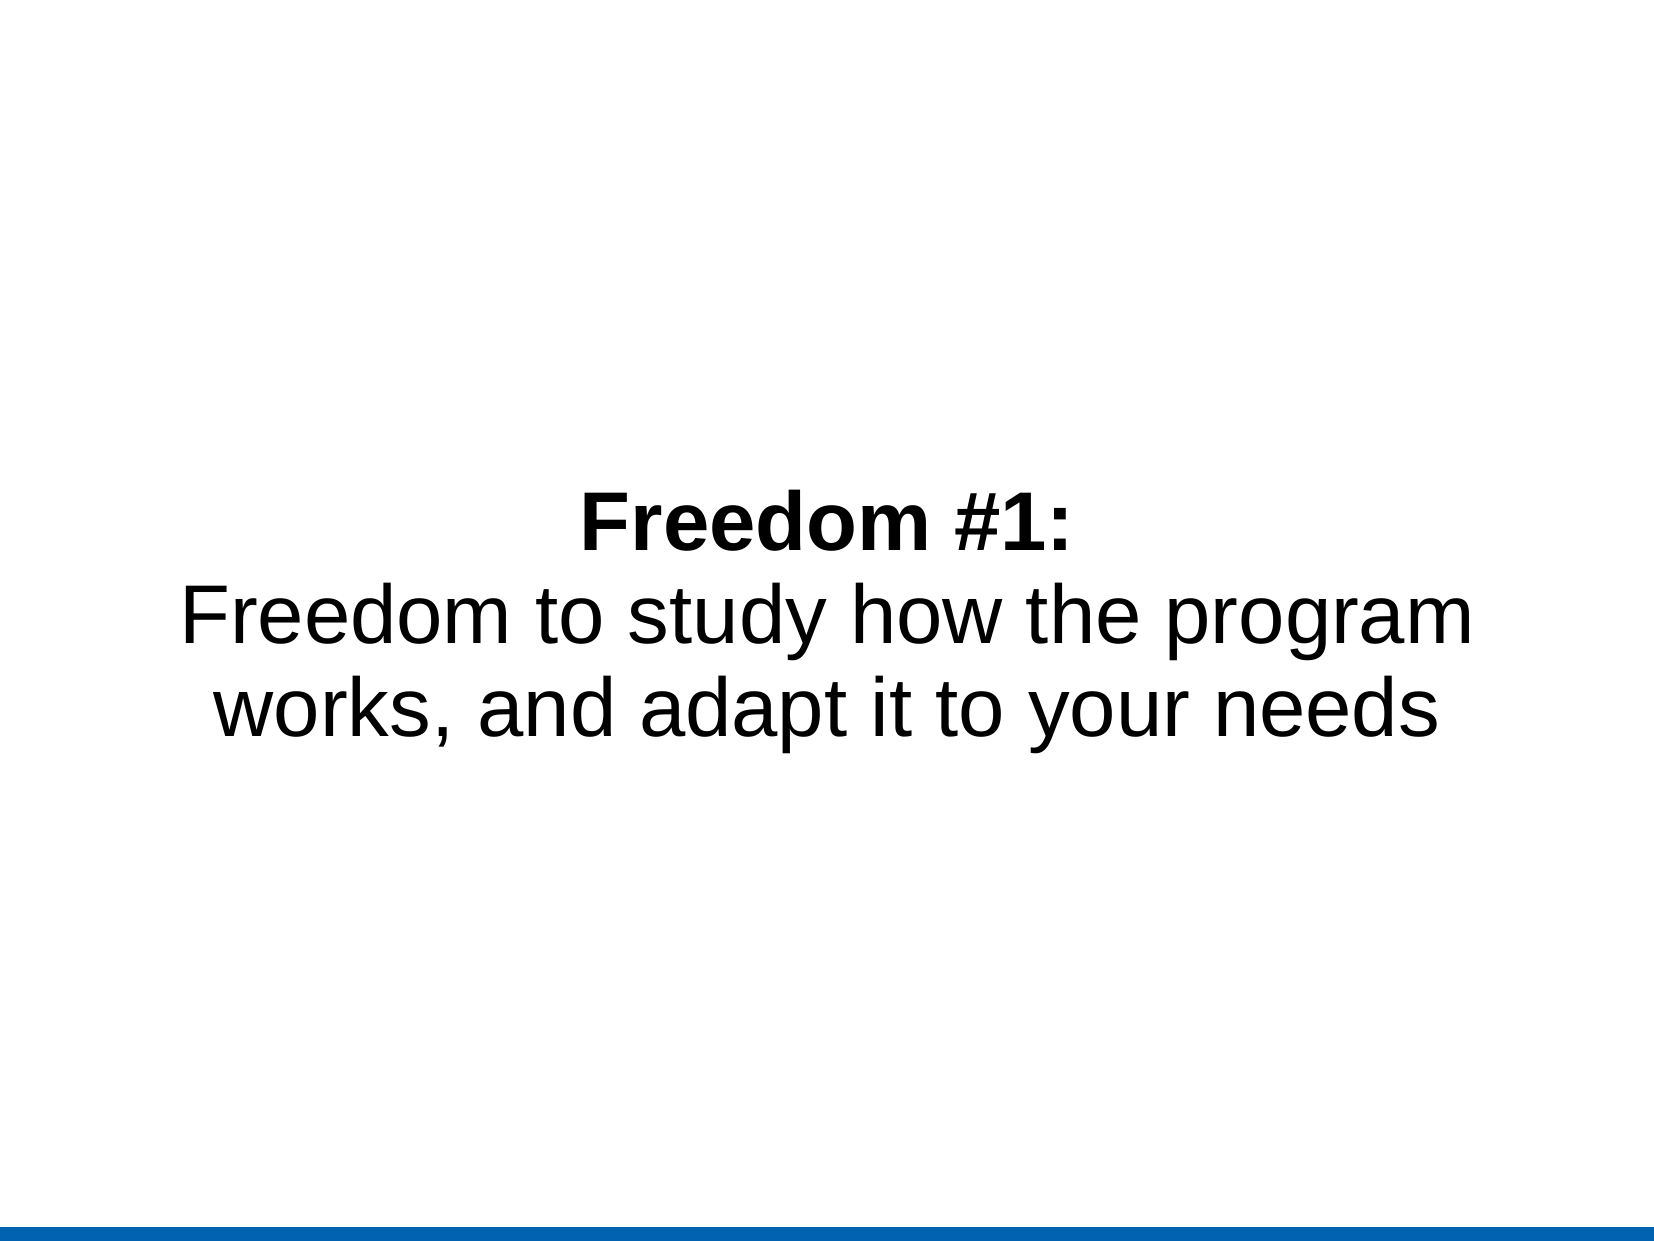

# Freedom #1:
Freedom to study how the program works, and adapt it to your needs